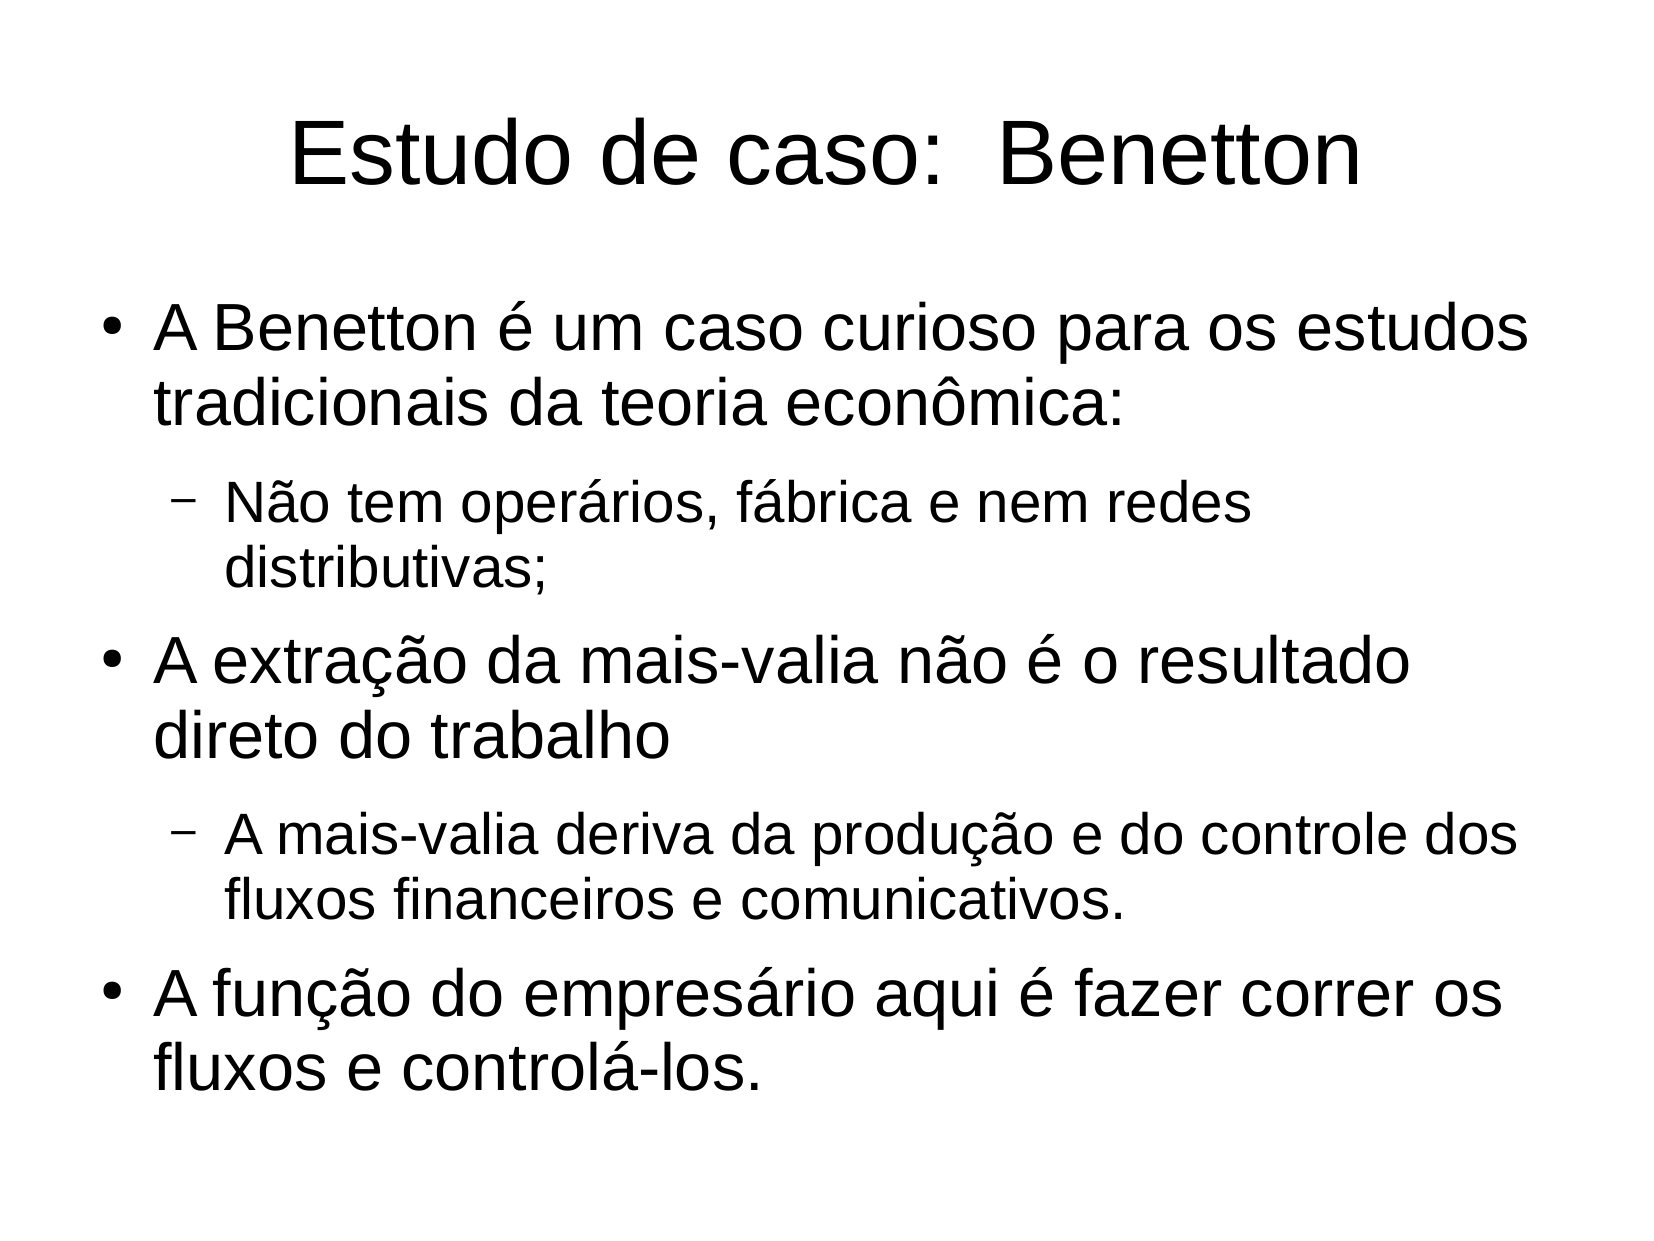

# Estudo de caso: Benetton
A Benetton é um caso curioso para os estudos tradicionais da teoria econômica:
Não tem operários, fábrica e nem redes distributivas;
A extração da mais-valia não é o resultado direto do trabalho
A mais-valia deriva da produção e do controle dos fluxos financeiros e comunicativos.
A função do empresário aqui é fazer correr os fluxos e controlá-los.